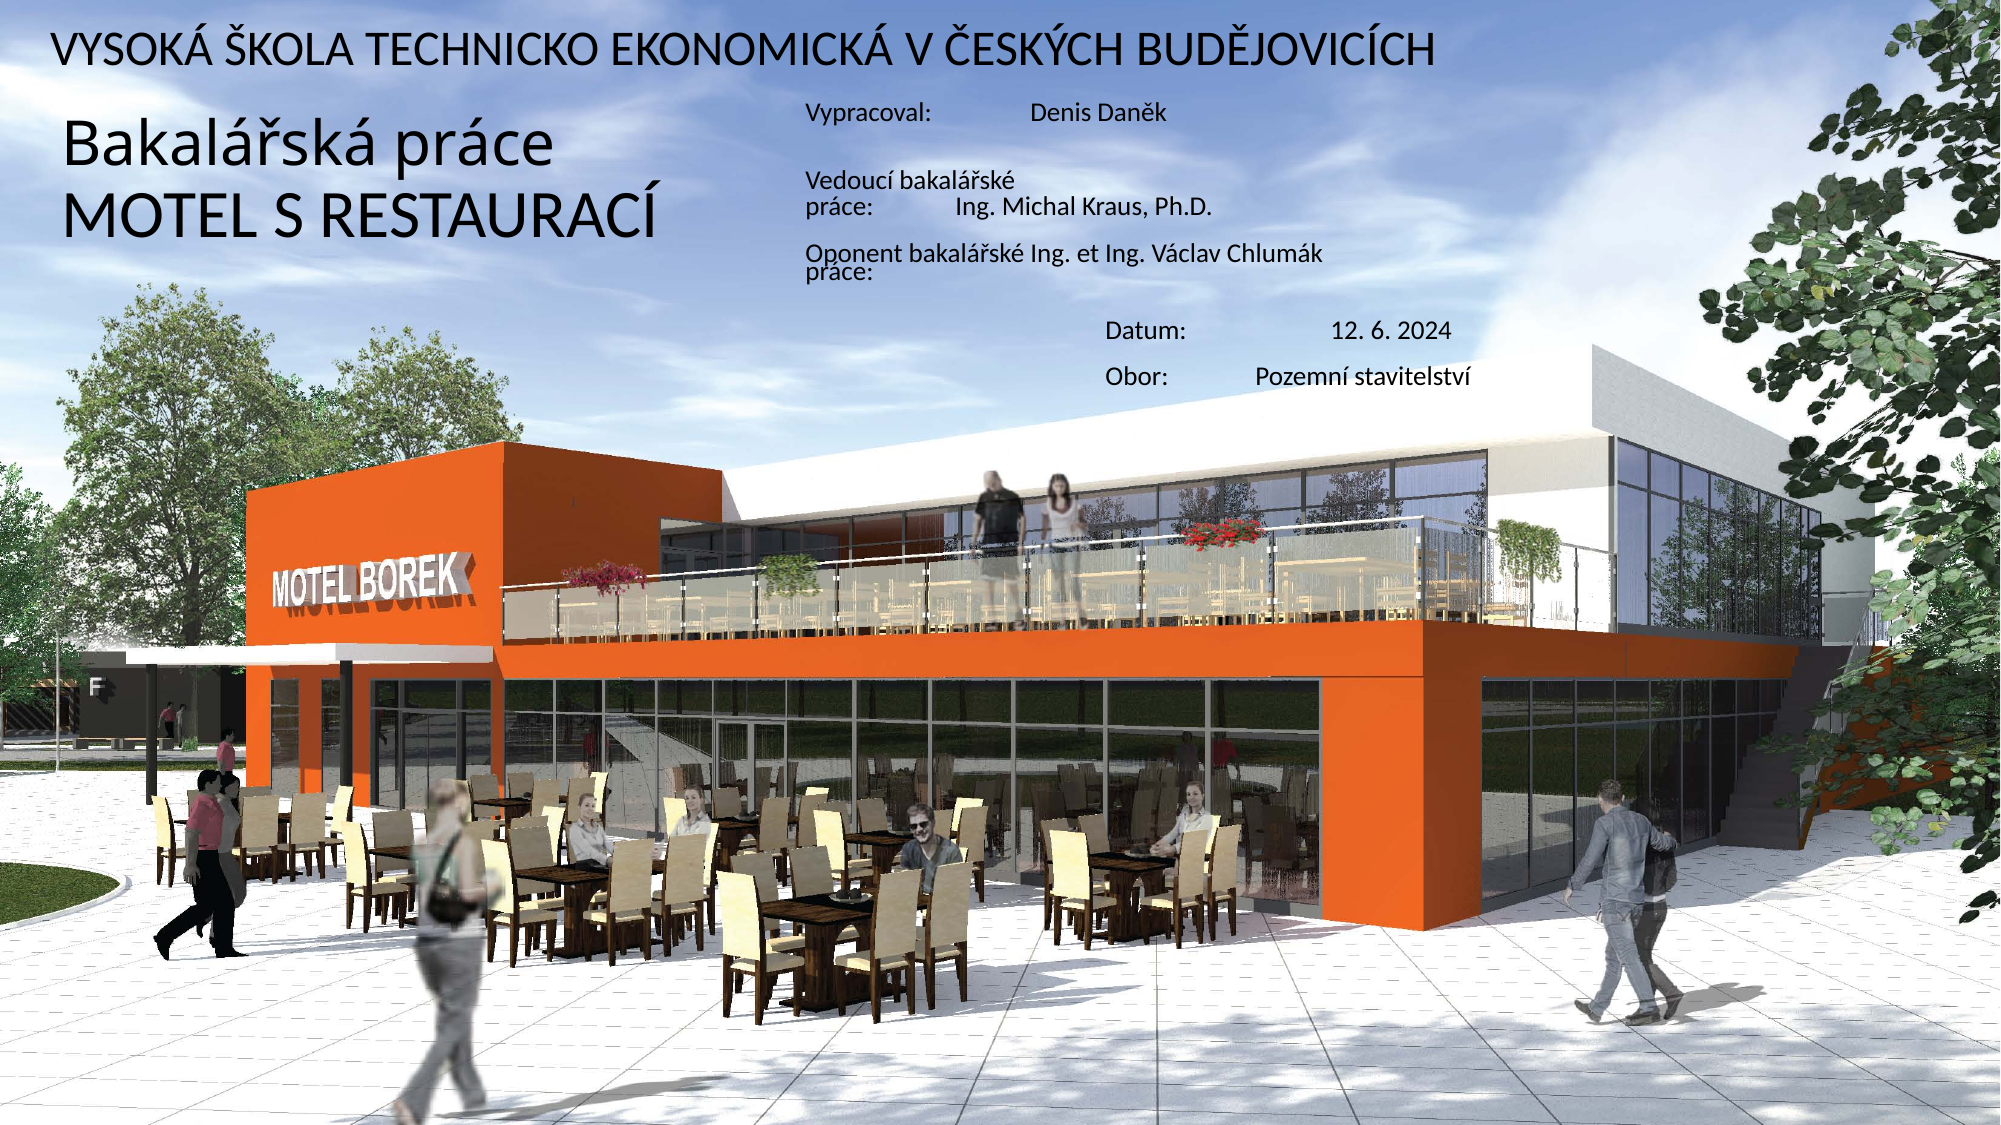

VYSOKÁ ŠKOLA TECHNICKO EKONOMICKÁ V ČESKÝCH BUDĚJOVICÍCH
# Bakalářská práce MOTEL S RESTAURACÍ
Vypracoval: 		Denis Daněk
Vedoucí bakalářské
práce: 		Ing. Michal Kraus, Ph.D.
Oponent bakalářské	Ing. et Ing. Václav Chlumák
práce:
Datum: 	12. 6. 2024
Obor:	Pozemní stavitelství